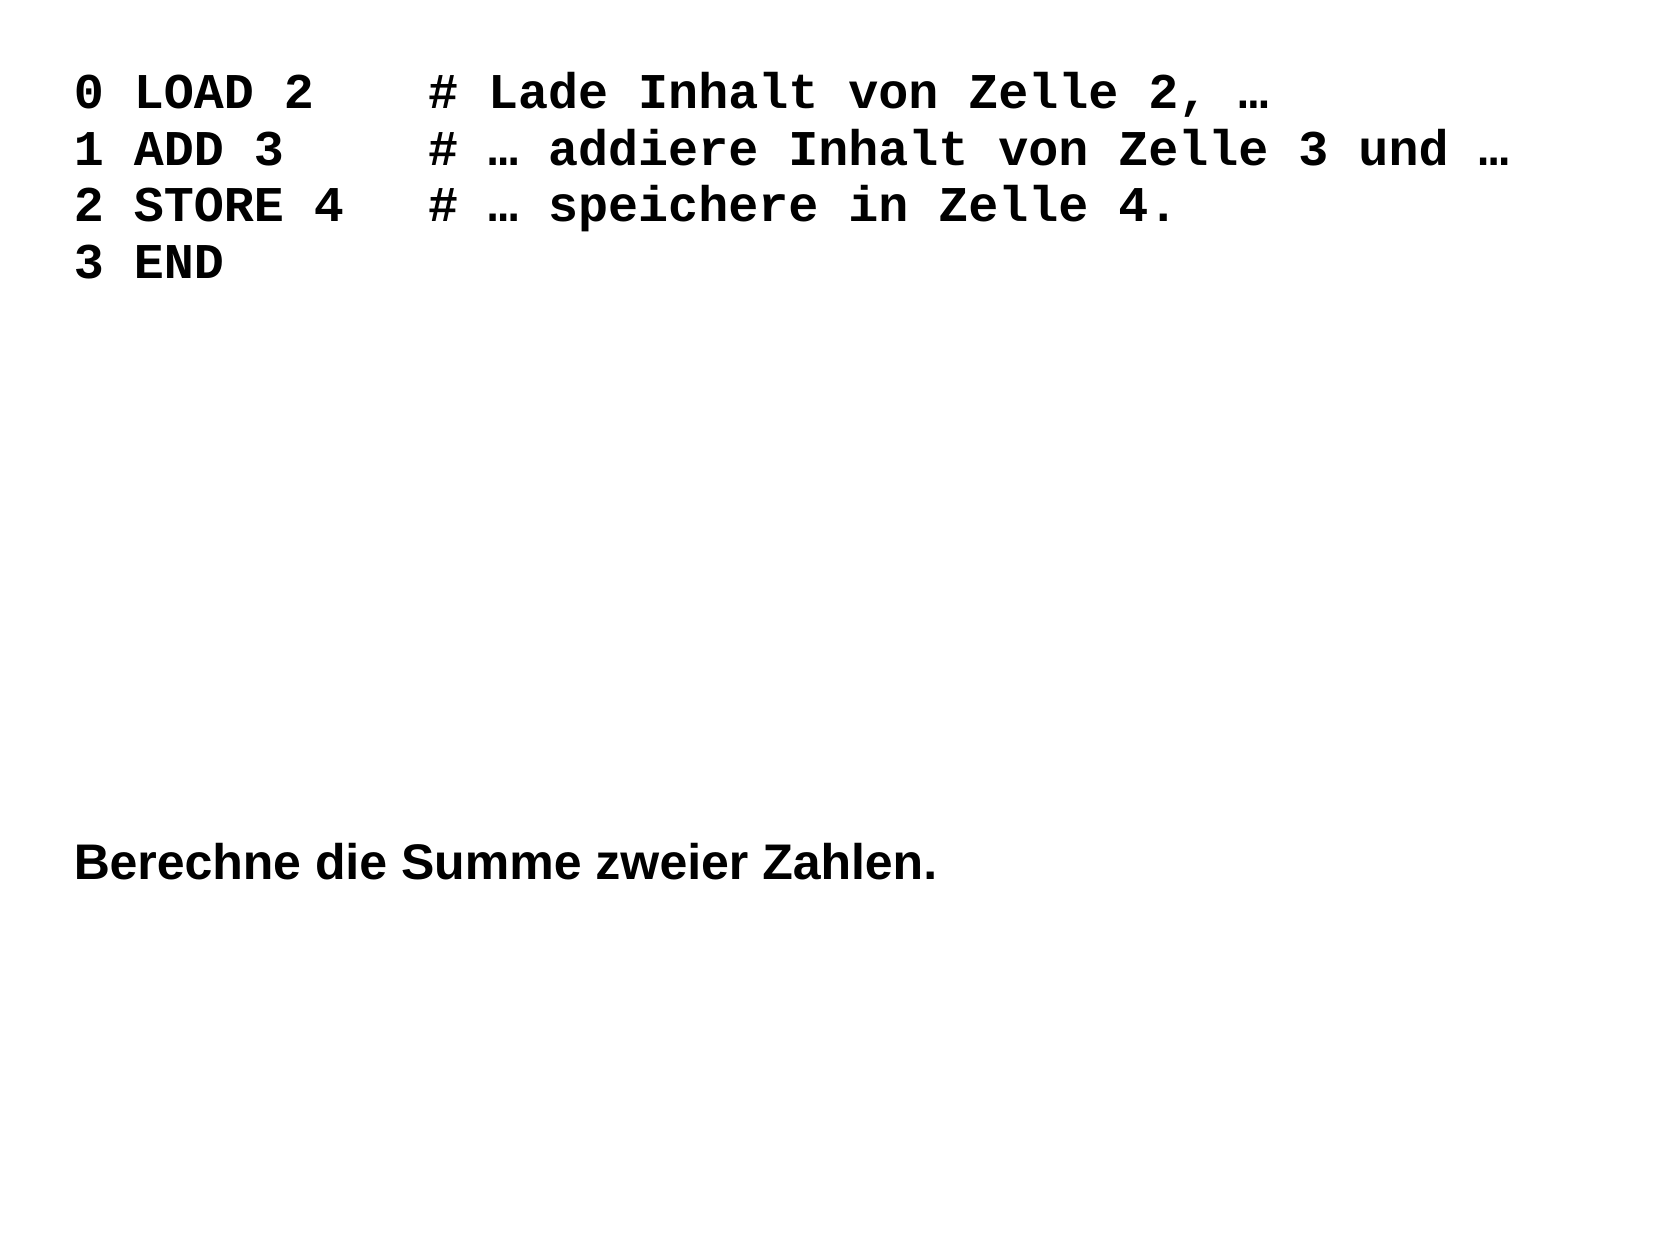

0 LOAD 2
1 ADD 3
2 STORE 4
3 END
# Lade Inhalt von Zelle 2, …
# … addiere Inhalt von Zelle 3 und …
# … speichere in Zelle 4.
Berechne die Summe zweier Zahlen.